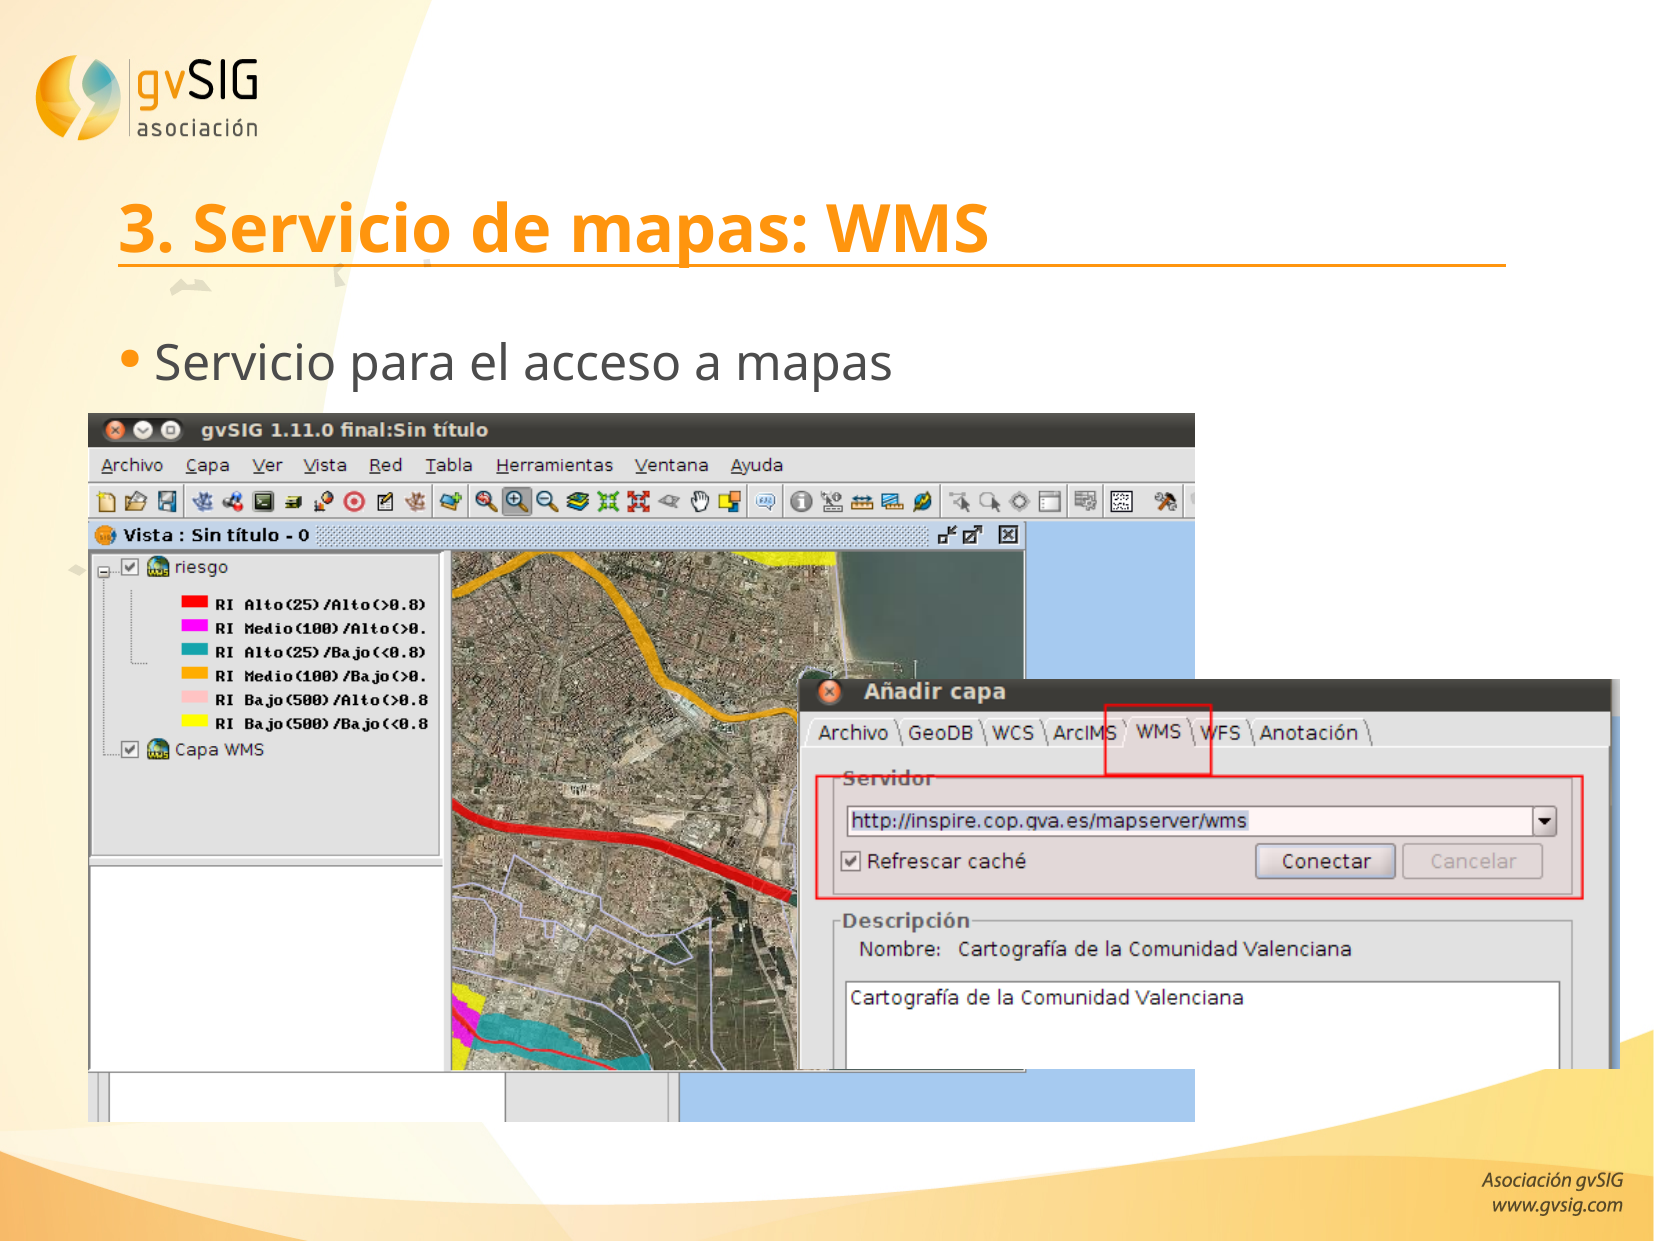

# 3. Servicio de mapas: WMS
 Servicio para el acceso a mapas